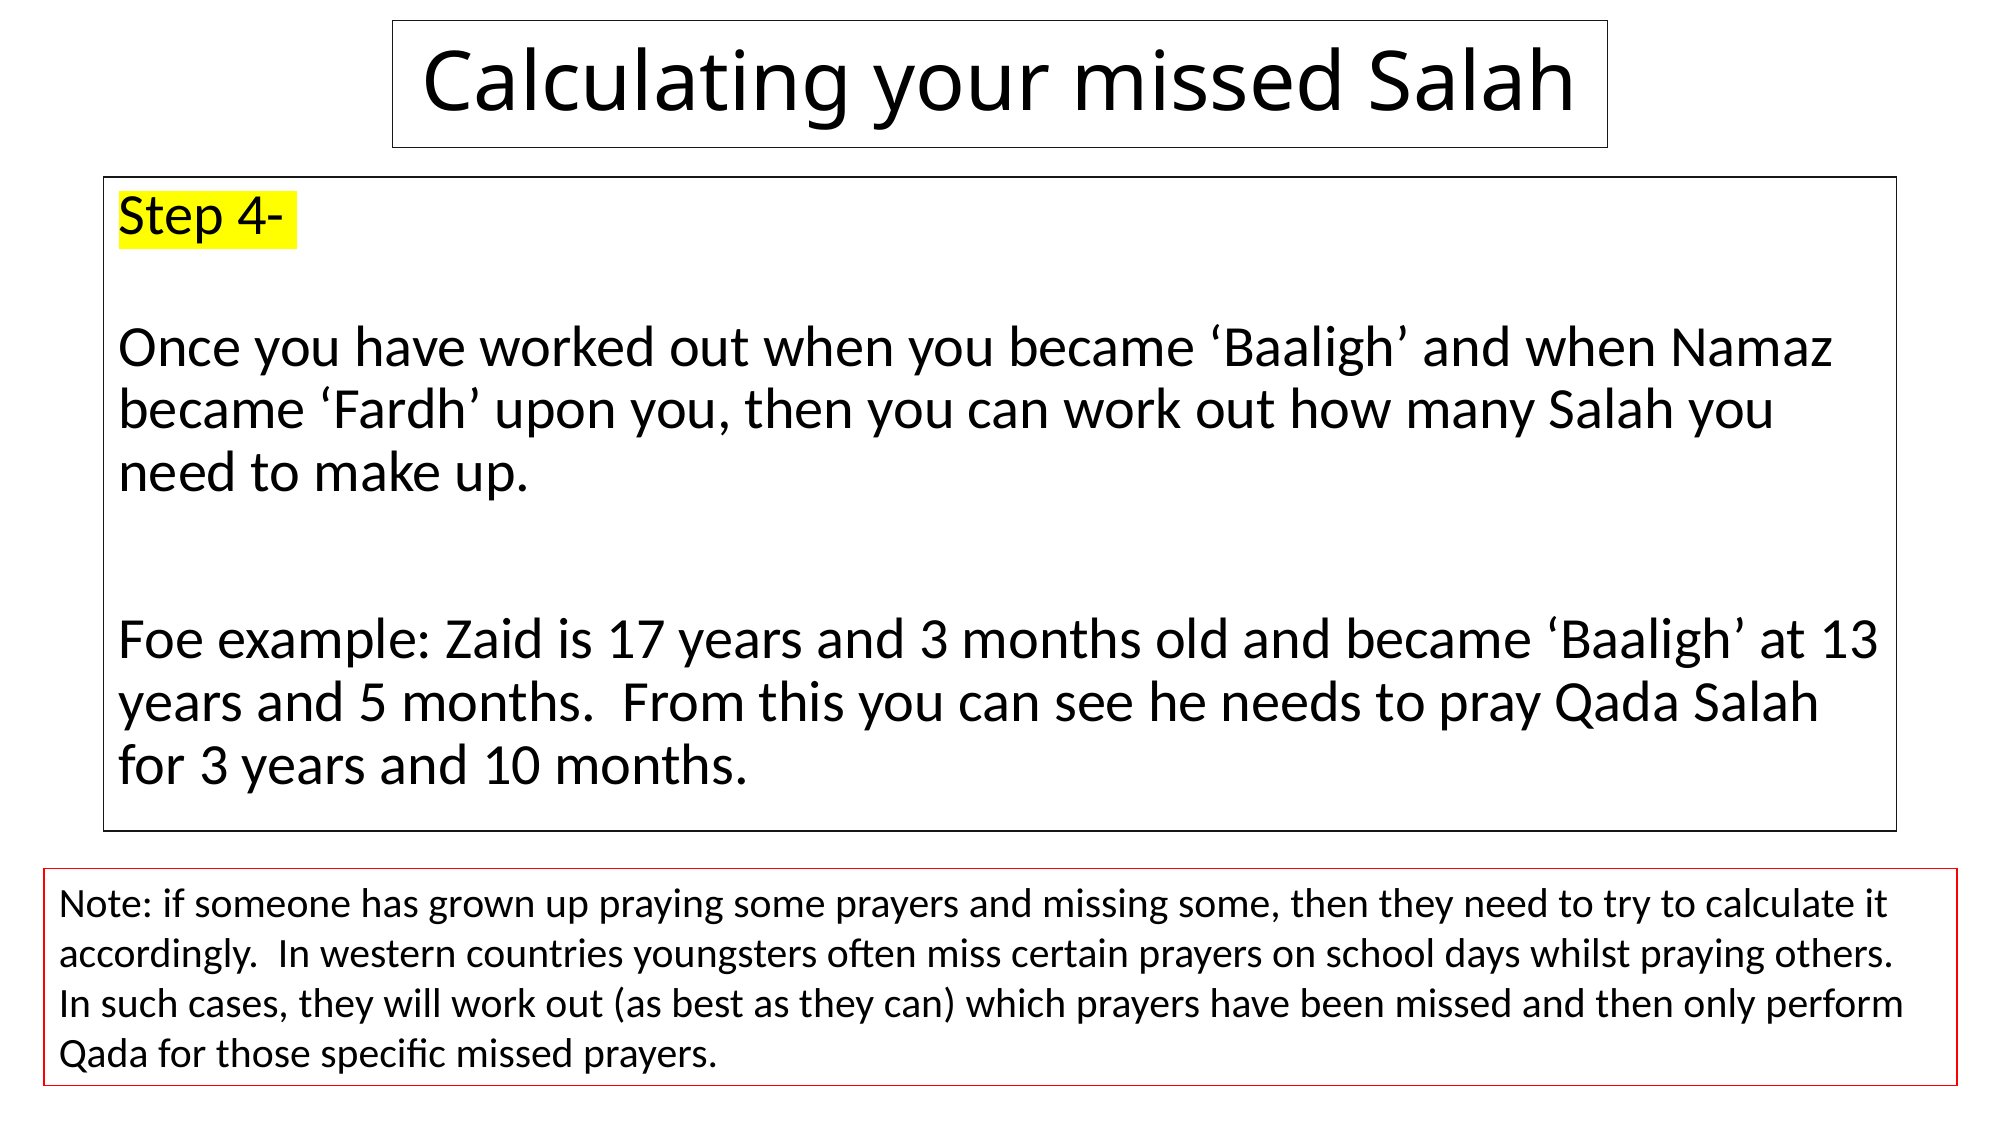

# Calculating your missed Salah
Step 4-
Once you have worked out when you became ‘Baaligh’ and when Namaz became ‘Fardh’ upon you, then you can work out how many Salah you need to make up.
Foe example: Zaid is 17 years and 3 months old and became ‘Baaligh’ at 13 years and 5 months. From this you can see he needs to pray Qada Salah for 3 years and 10 months.
Note: if someone has grown up praying some prayers and missing some, then they need to try to calculate it accordingly. In western countries youngsters often miss certain prayers on school days whilst praying others. In such cases, they will work out (as best as they can) which prayers have been missed and then only perform Qada for those specific missed prayers.